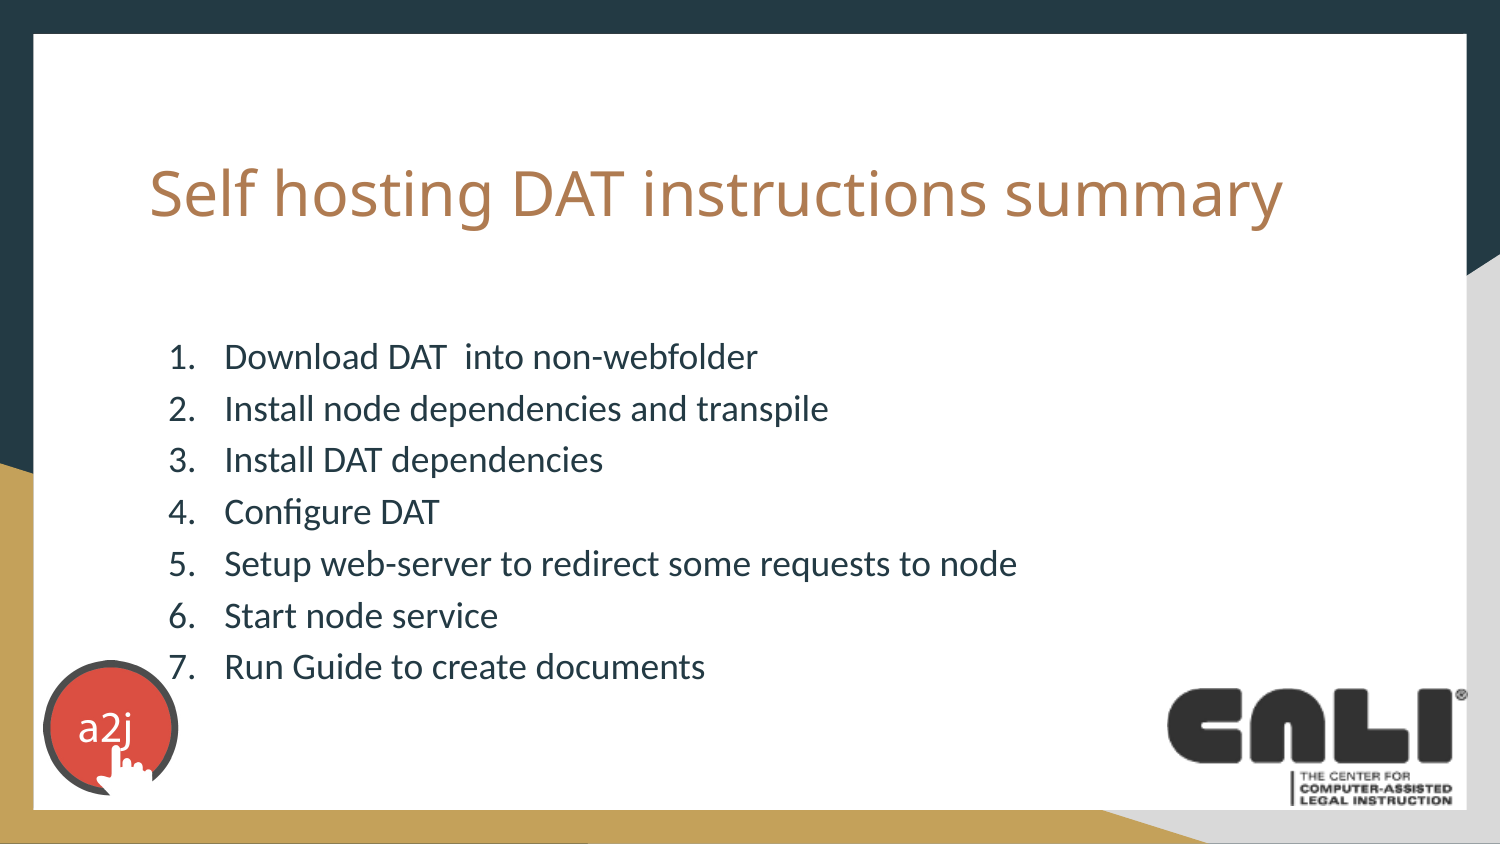

# Self hosting DAT instructions summary
Download DAT into non-webfolder
Install node dependencies and transpile
Install DAT dependencies
Configure DAT
Setup web-server to redirect some requests to node
Start node service
Run Guide to create documents